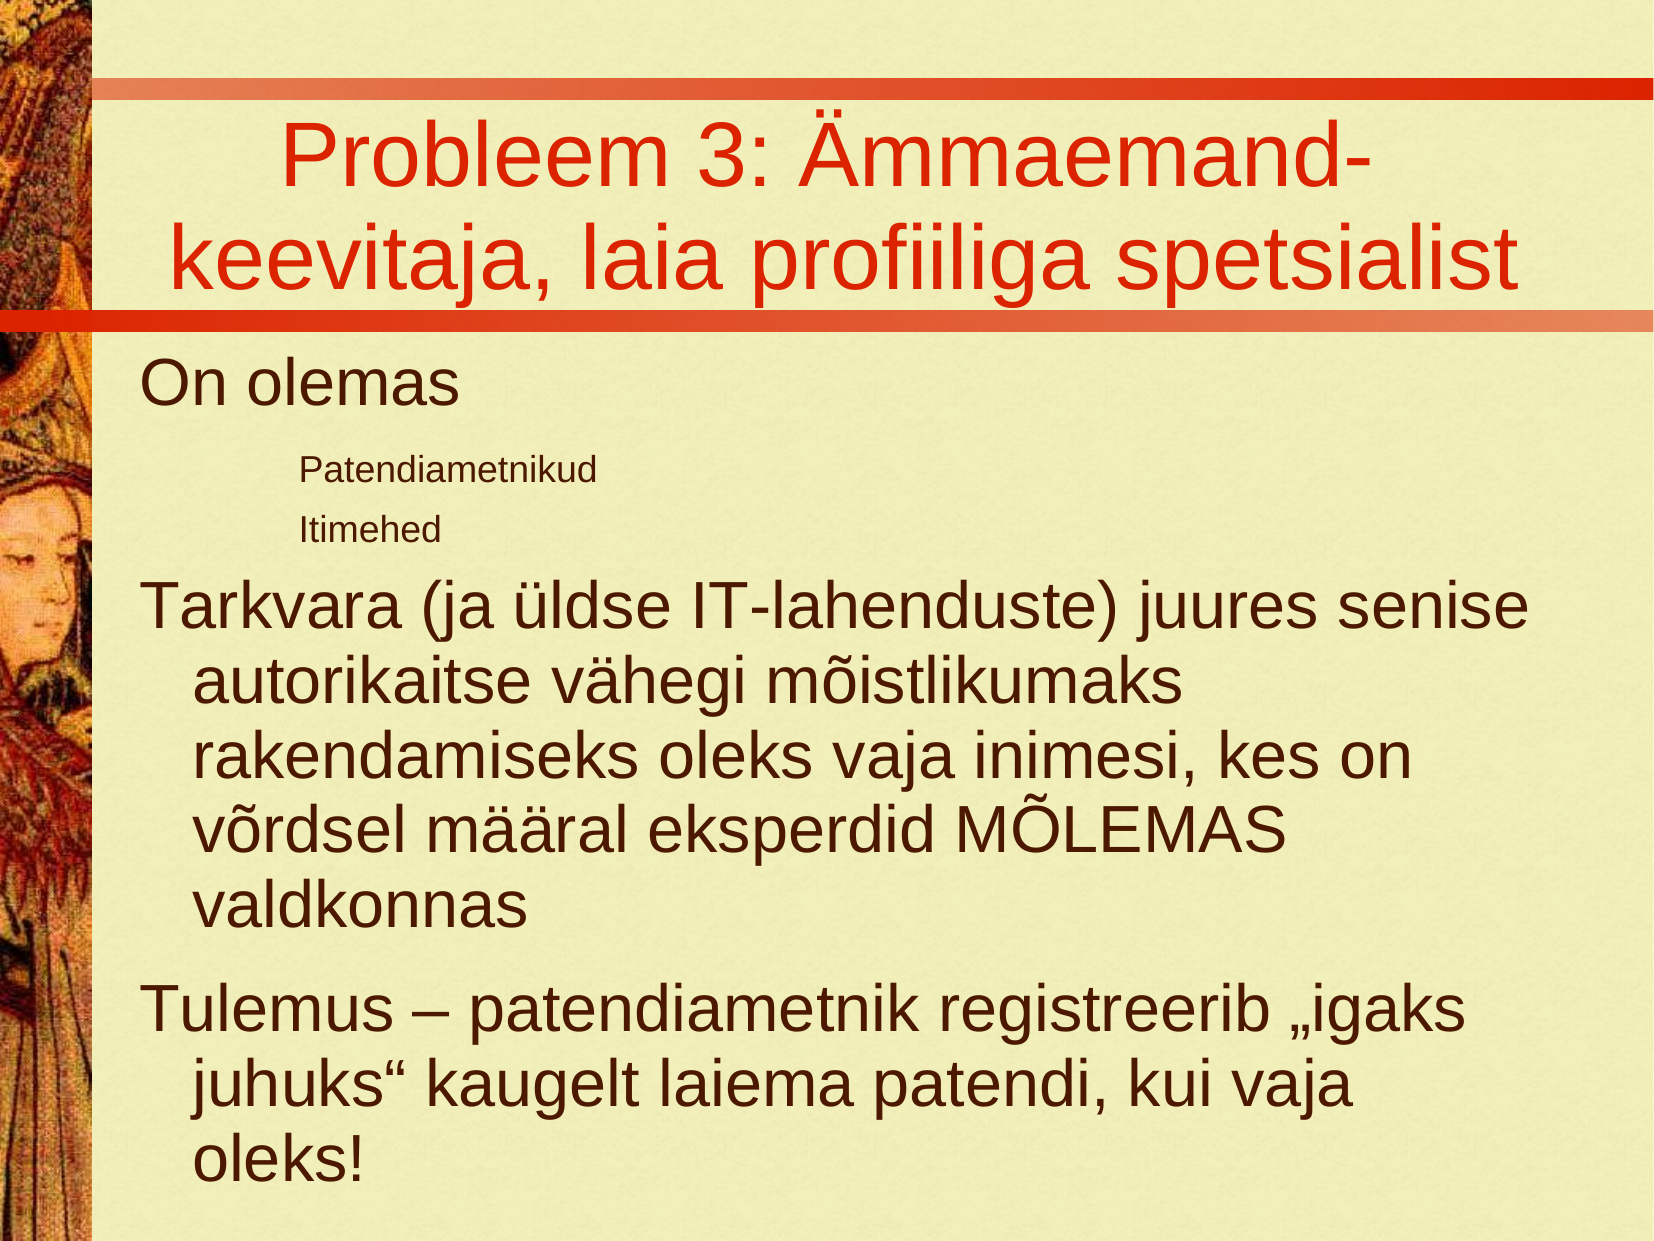

# Probleem 3: Ämmaemand-keevitaja, laia profiiliga spetsialist
On olemas
Patendiametnikud
Itimehed
Tarkvara (ja üldse IT-lahenduste) juures senise autorikaitse vähegi mõistlikumaks rakendamiseks oleks vaja inimesi, kes on võrdsel määral eksperdid MÕLEMAS valdkonnas
Tulemus – patendiametnik registreerib „igaks juhuks“ kaugelt laiema patendi, kui vaja oleks!